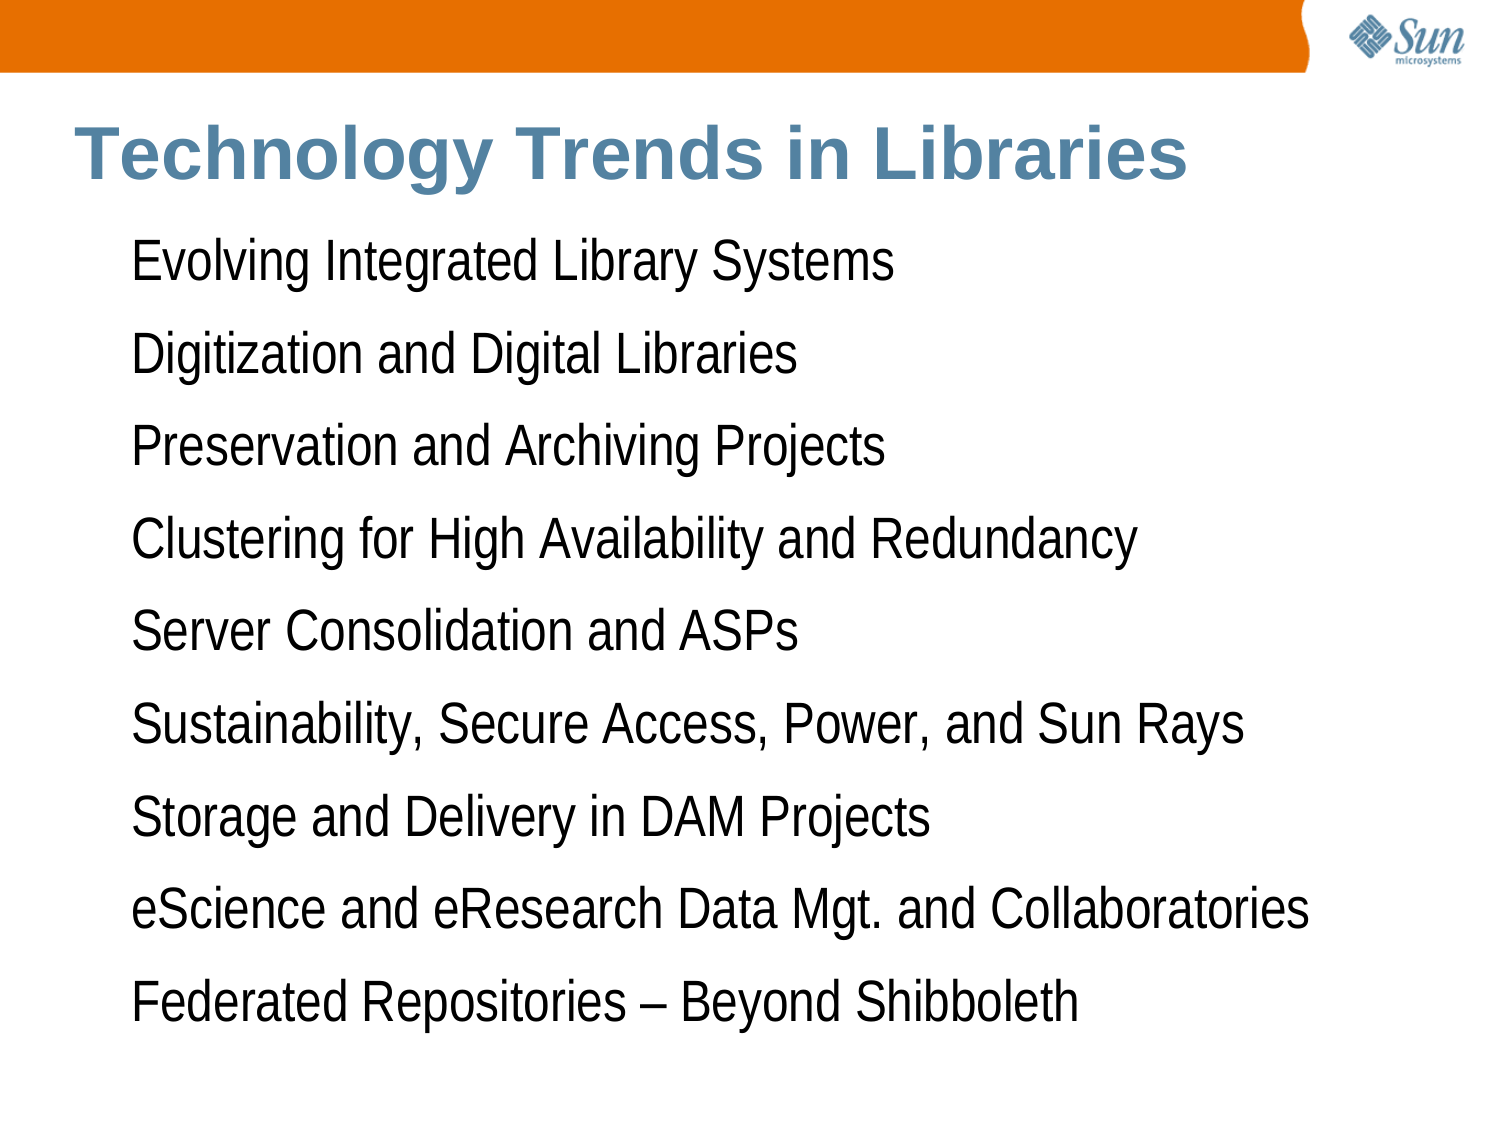

# Technology Trends in Libraries
Evolving Integrated Library Systems
Digitization and Digital Libraries
Preservation and Archiving Projects
Clustering for High Availability and Redundancy
Server Consolidation and ASPs
Sustainability, Secure Access, Power, and Sun Rays
Storage and Delivery in DAM Projects
eScience and eResearch Data Mgt. and Collaboratories
Federated Repositories – Beyond Shibboleth